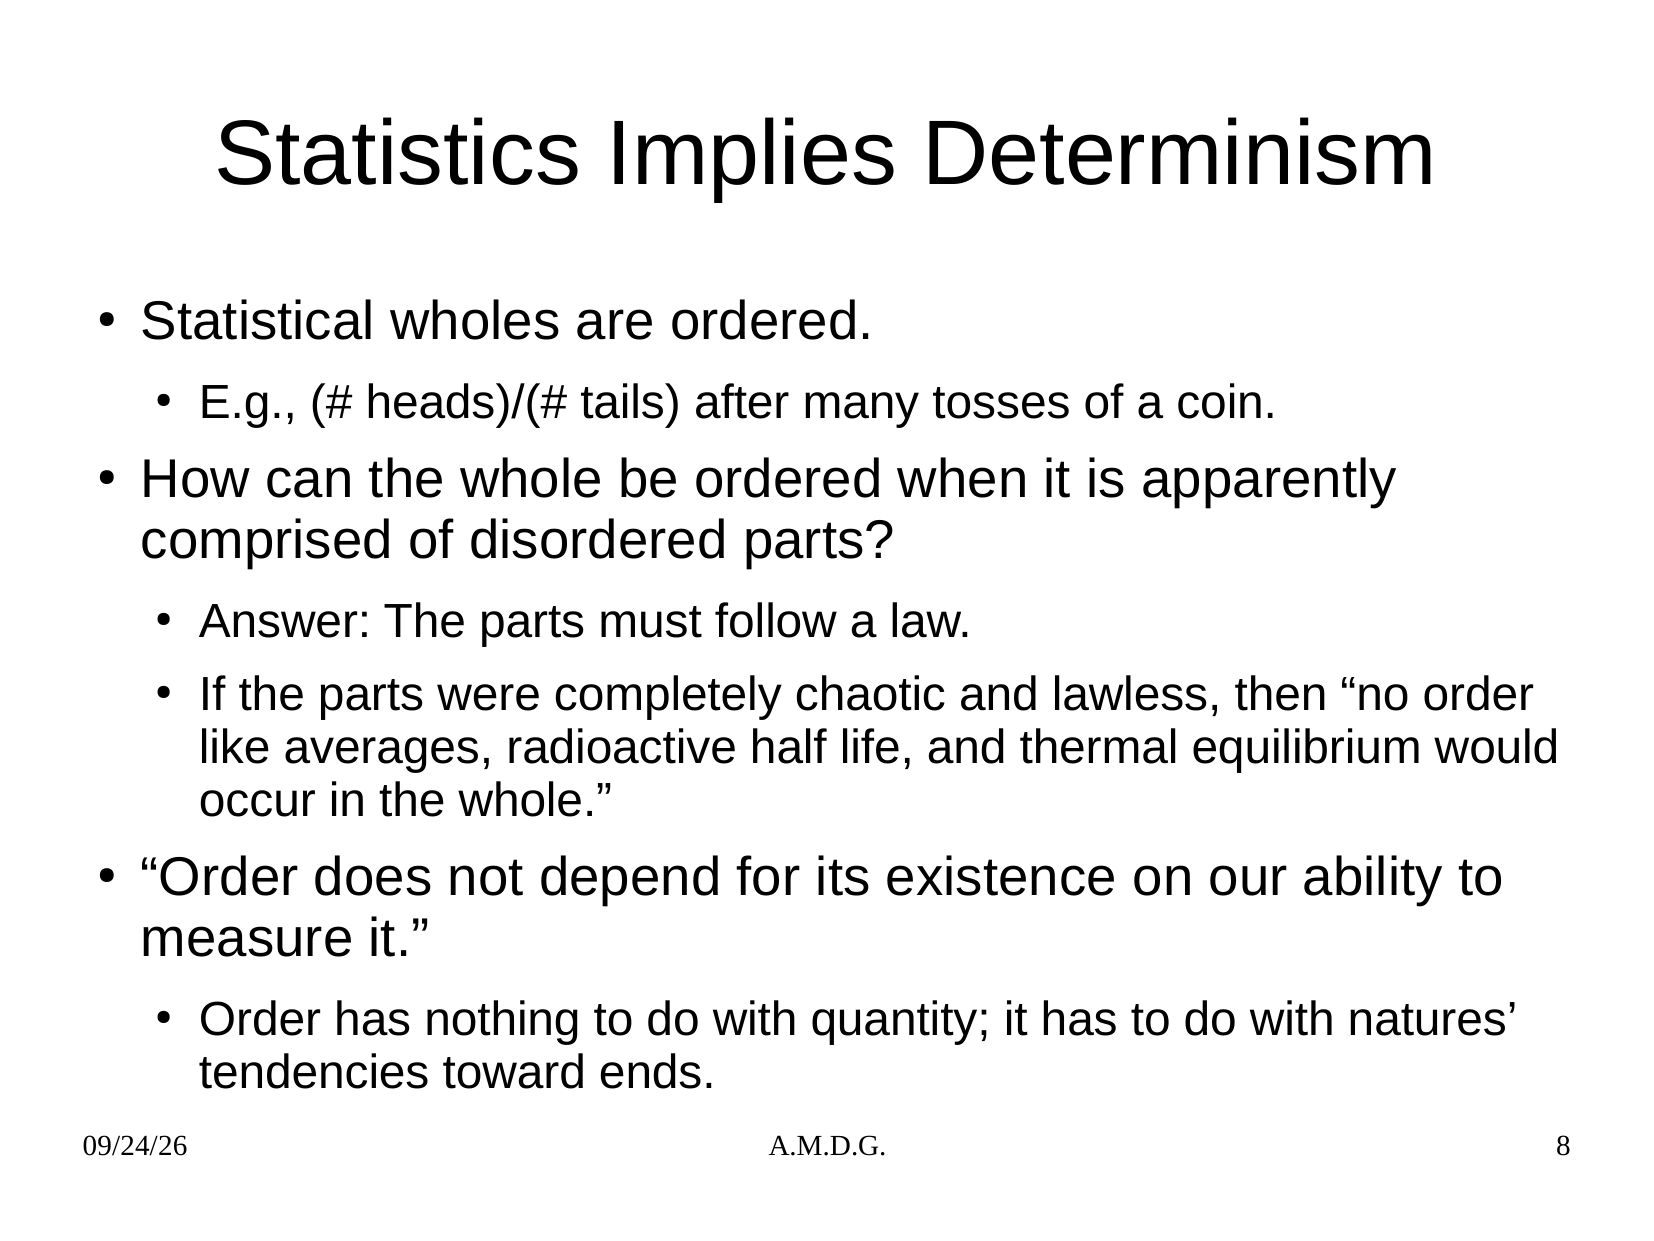

# Statistics Implies Determinism
Statistical wholes are ordered.
E.g., (# heads)/(# tails) after many tosses of a coin.
How can the whole be ordered when it is apparently comprised of disordered parts?
Answer: The parts must follow a law.
If the parts were completely chaotic and lawless, then “no order like averages, radioactive half life, and thermal equilibrium would occur in the whole.”
“Order does not depend for its existence on our ability to measure it.”
Order has nothing to do with quantity; it has to do with natures’ tendencies toward ends.
A.M.D.G.
8